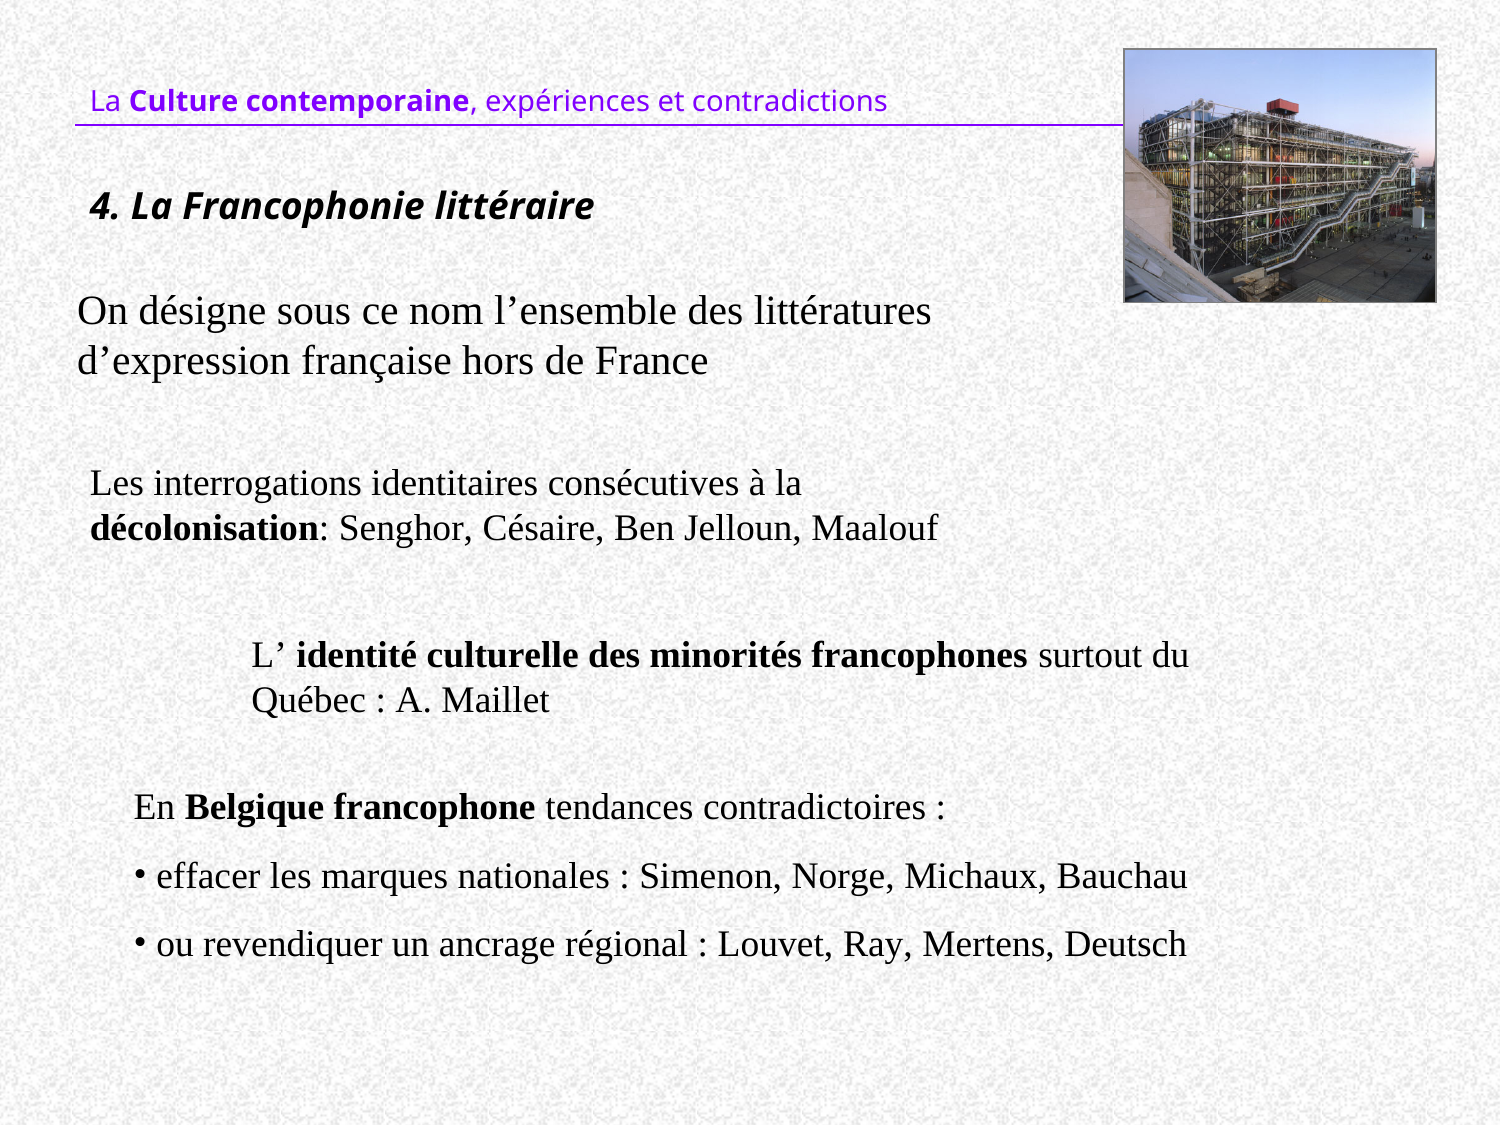

La Culture contemporaine, expériences et contradictions
4. La Francophonie littéraire
On désigne sous ce nom l’ensemble des littératures d’expression française hors de France
Les interrogations identitaires consécutives à la décolonisation: Senghor, Césaire, Ben Jelloun, Maalouf
L’ identité culturelle des minorités francophones surtout du Québec : A. Maillet
En Belgique francophone tendances contradictoires :
 effacer les marques nationales : Simenon, Norge, Michaux, Bauchau
 ou revendiquer un ancrage régional : Louvet, Ray, Mertens, Deutsch